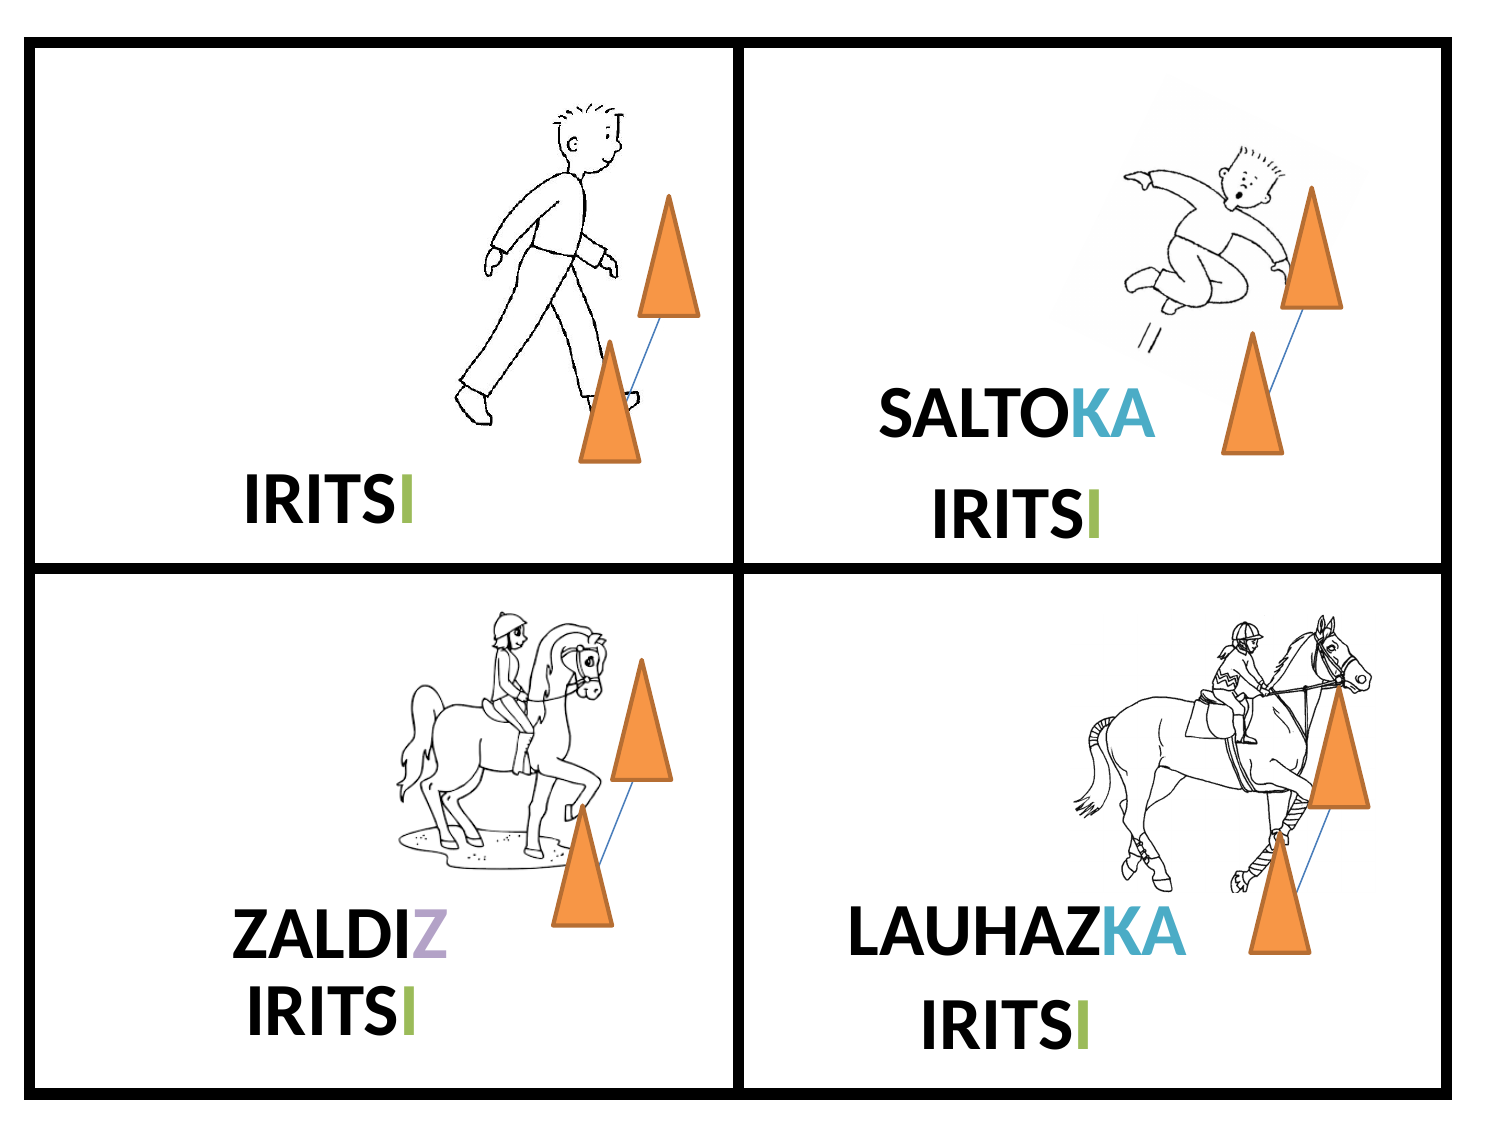

| | |
| --- | --- |
| | |
SALTOKA
IRITSI
IRITSI
LAUHAZKA
 ZALDIZ
IRITSI
IRITSI